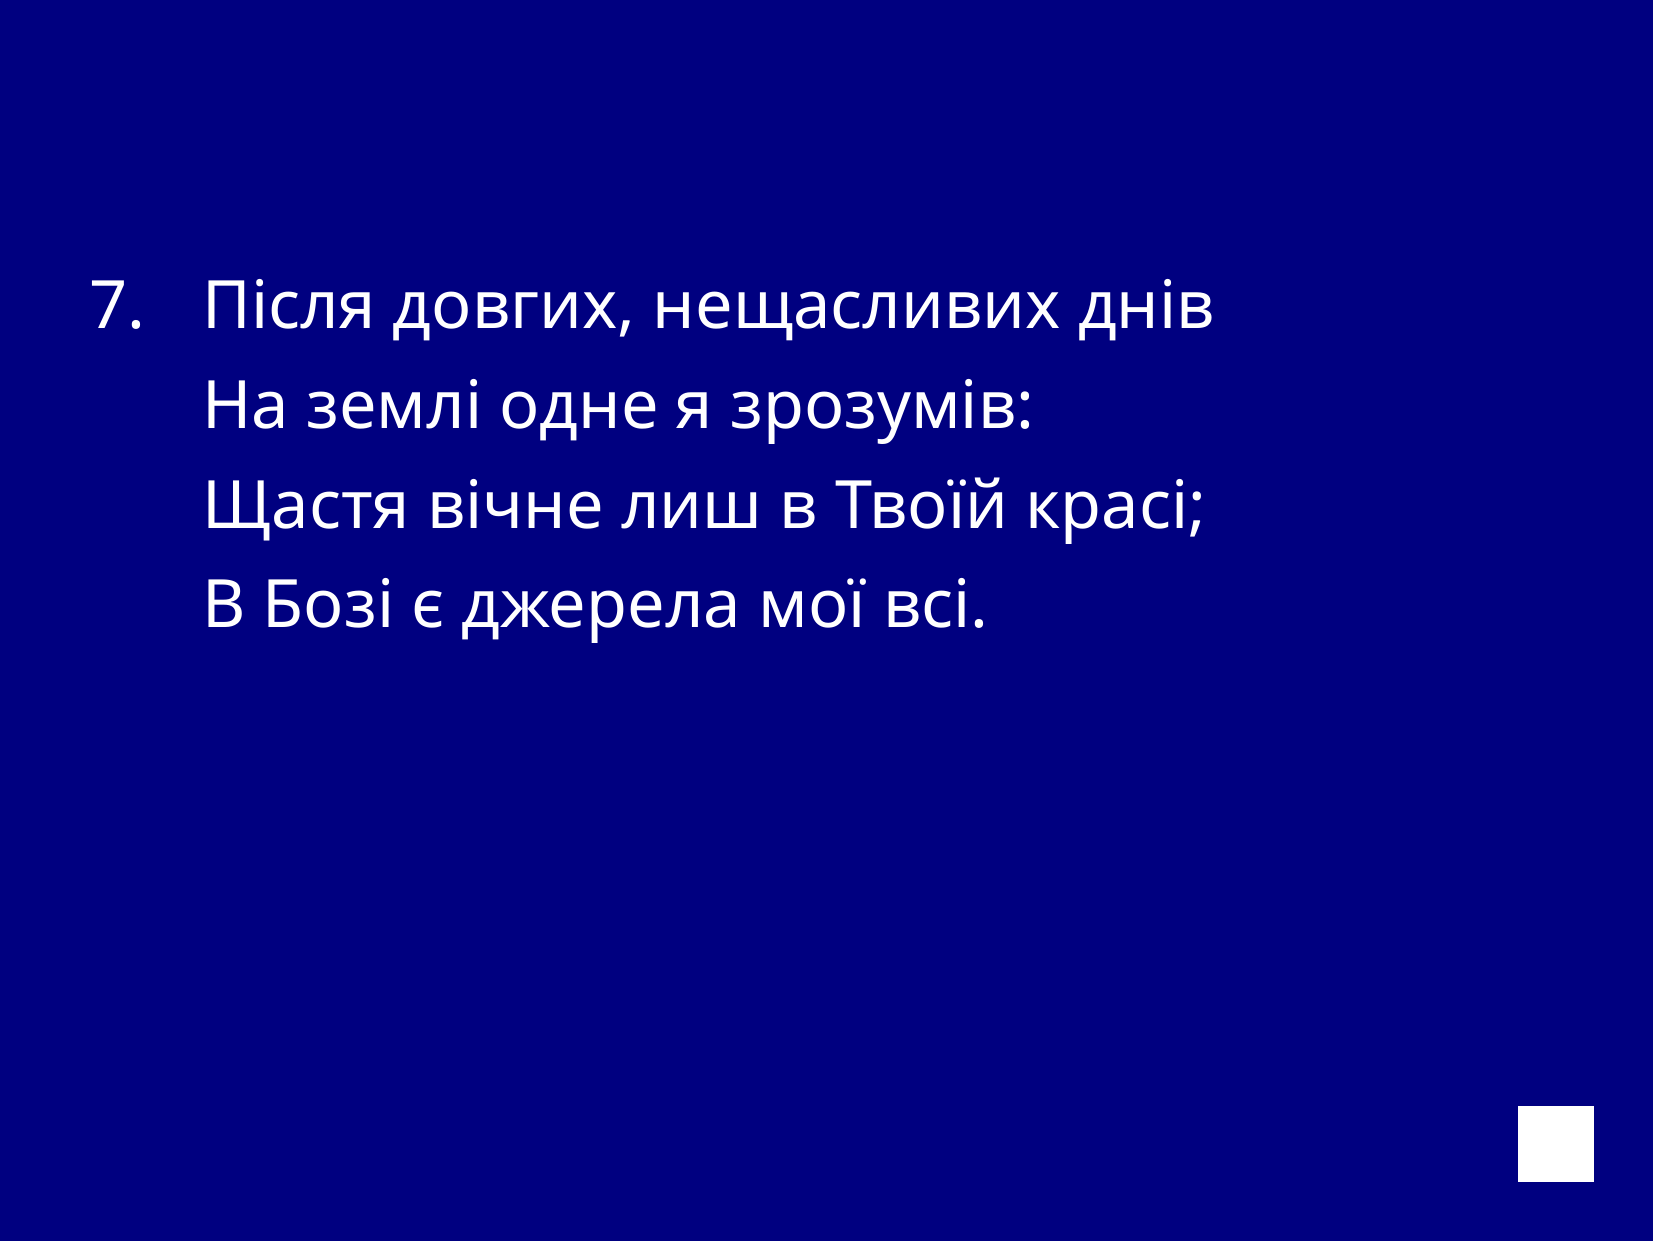

7.	Після довгих, нещасливих днів
	На землі одне я зрозумів:
	Щастя вічне лиш в Твоїй красі;
	В Бозі є джерела мої всі.